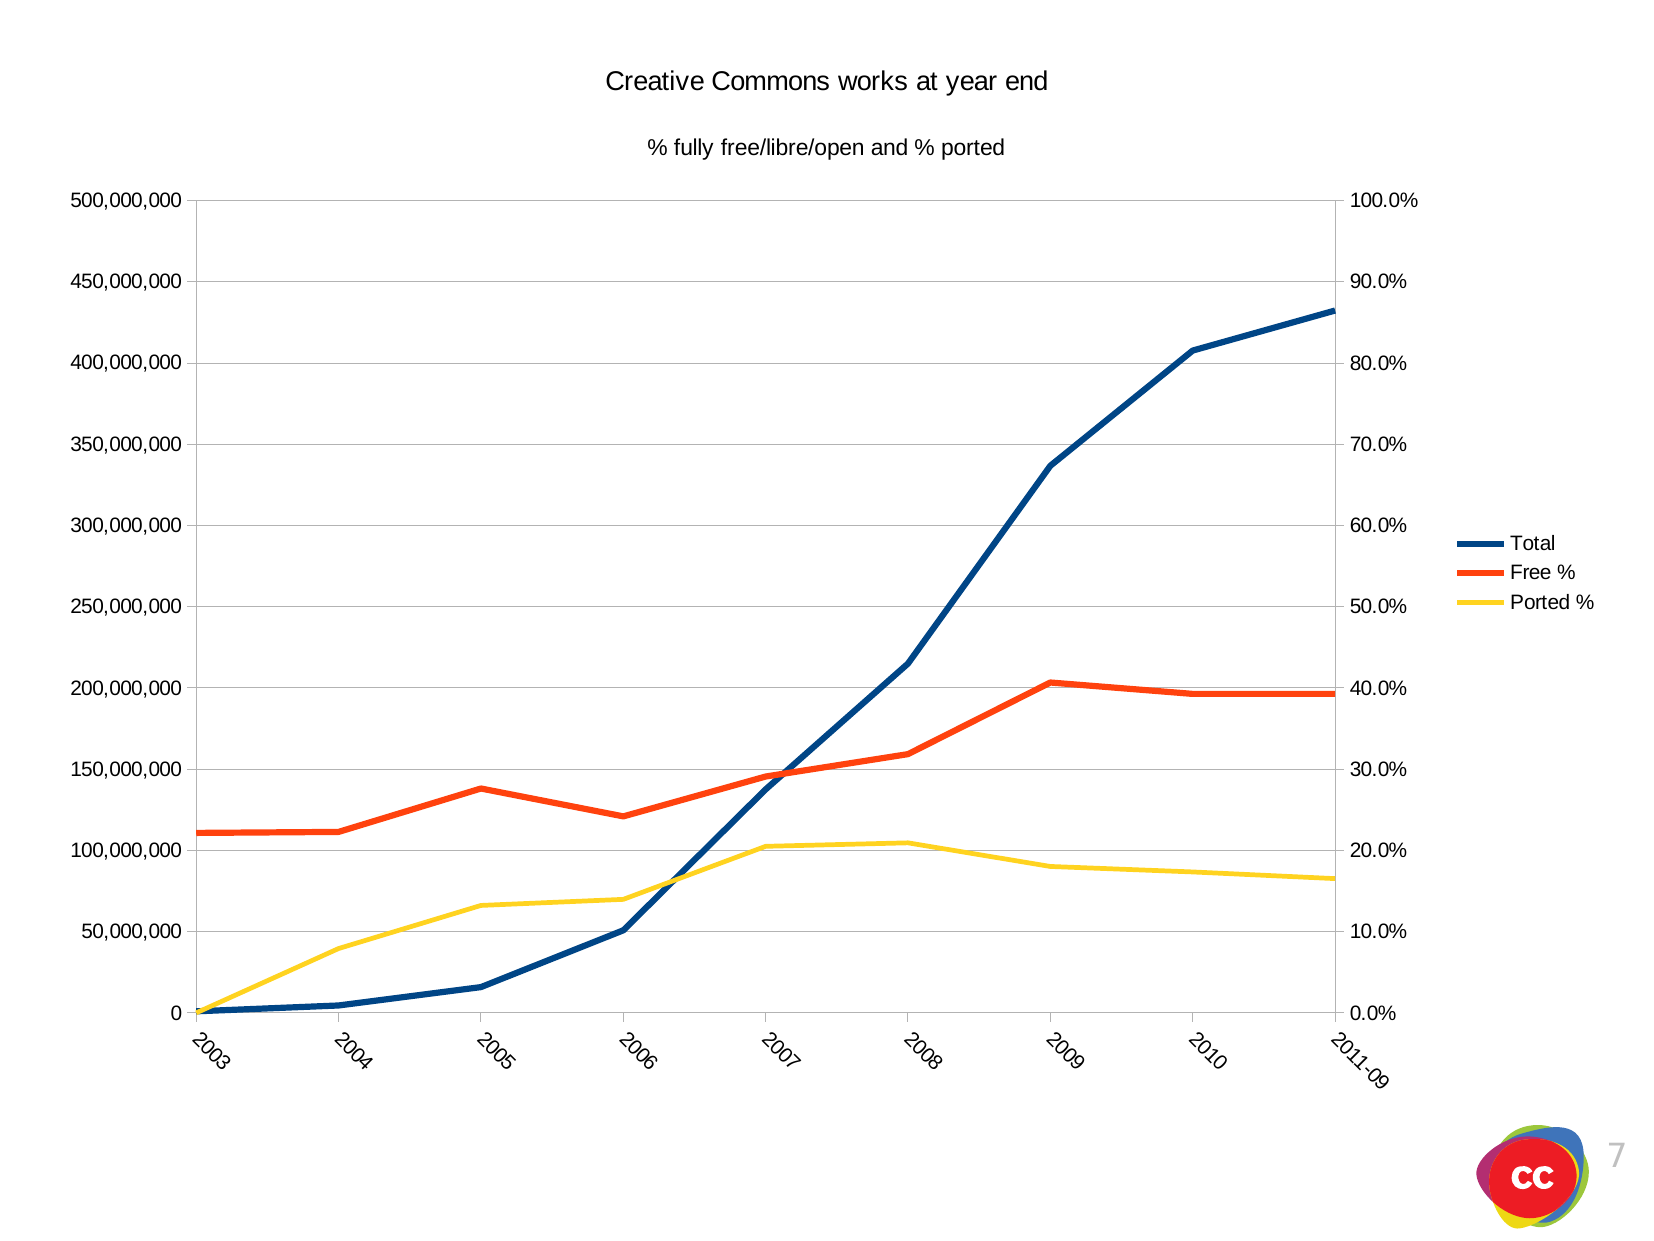

### Chart: Creative Commons works at year end
% fully free/libre/open and % ported
| Category | Total | Free % | Ported % |
|---|---|---|---|
| 2003 | 943292.0 | 0.221499811299152 | 0.0 |
| 2004 | 4541586.0 | 0.222752580266013 | 0.0791 |
| 2005 | 15822408.0 | 0.276186658819568 | 0.1322 |
| 2006 | 50794048.0 | 0.241851171223841 | 0.1397 |
| 2007 | 137564807.0 | 0.290918497781195 | 0.205 |
| 2008 | 214970426.0 | 0.318462186980083 | 0.2093 |
| 2009 | 336771549.0 | 0.406621347339528 | 0.1802 |
| 2010 | 407679266.0 | 0.392624029106253 | 0.1734 |
| 2011-09 | 432346560.0 | 0.39258881347408 | 0.1652 |